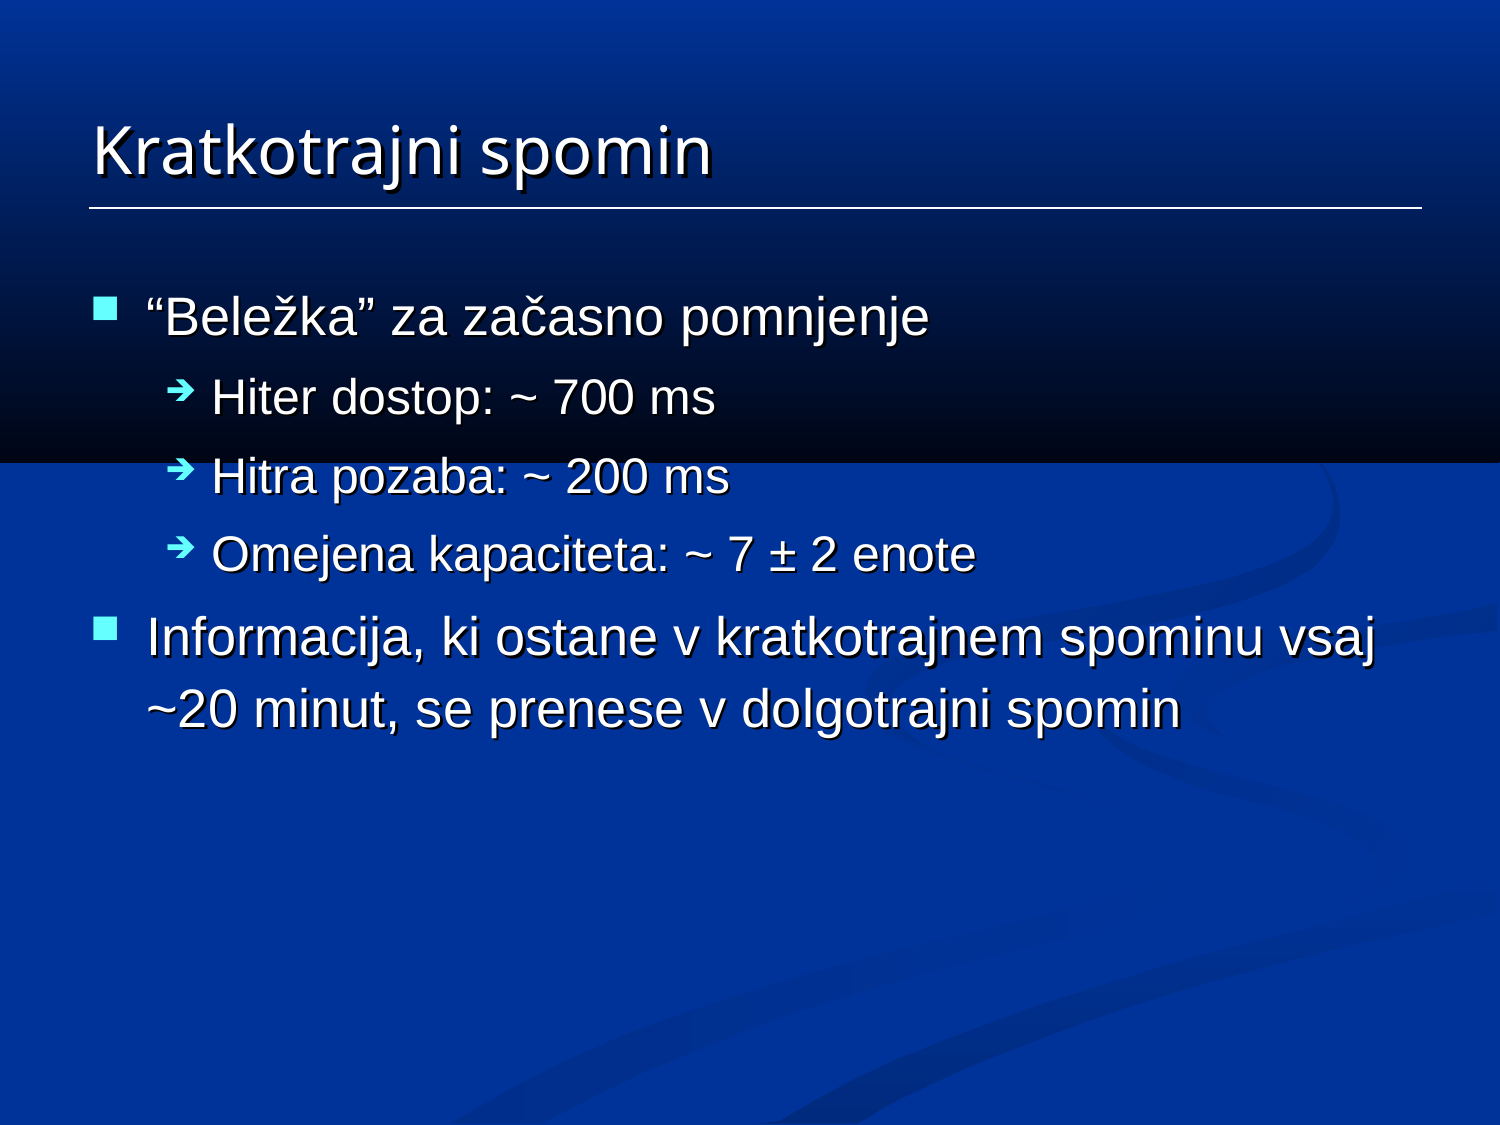

Kratkotrajni spomin
# “Beležka” za začasno pomnjenje
Hiter dostop: ~ 700 ms
Hitra pozaba: ~ 200 ms
Omejena kapaciteta: ~ 7 ± 2 enote
Informacija, ki ostane v kratkotrajnem spominu vsaj ~20 minut, se prenese v dolgotrajni spomin